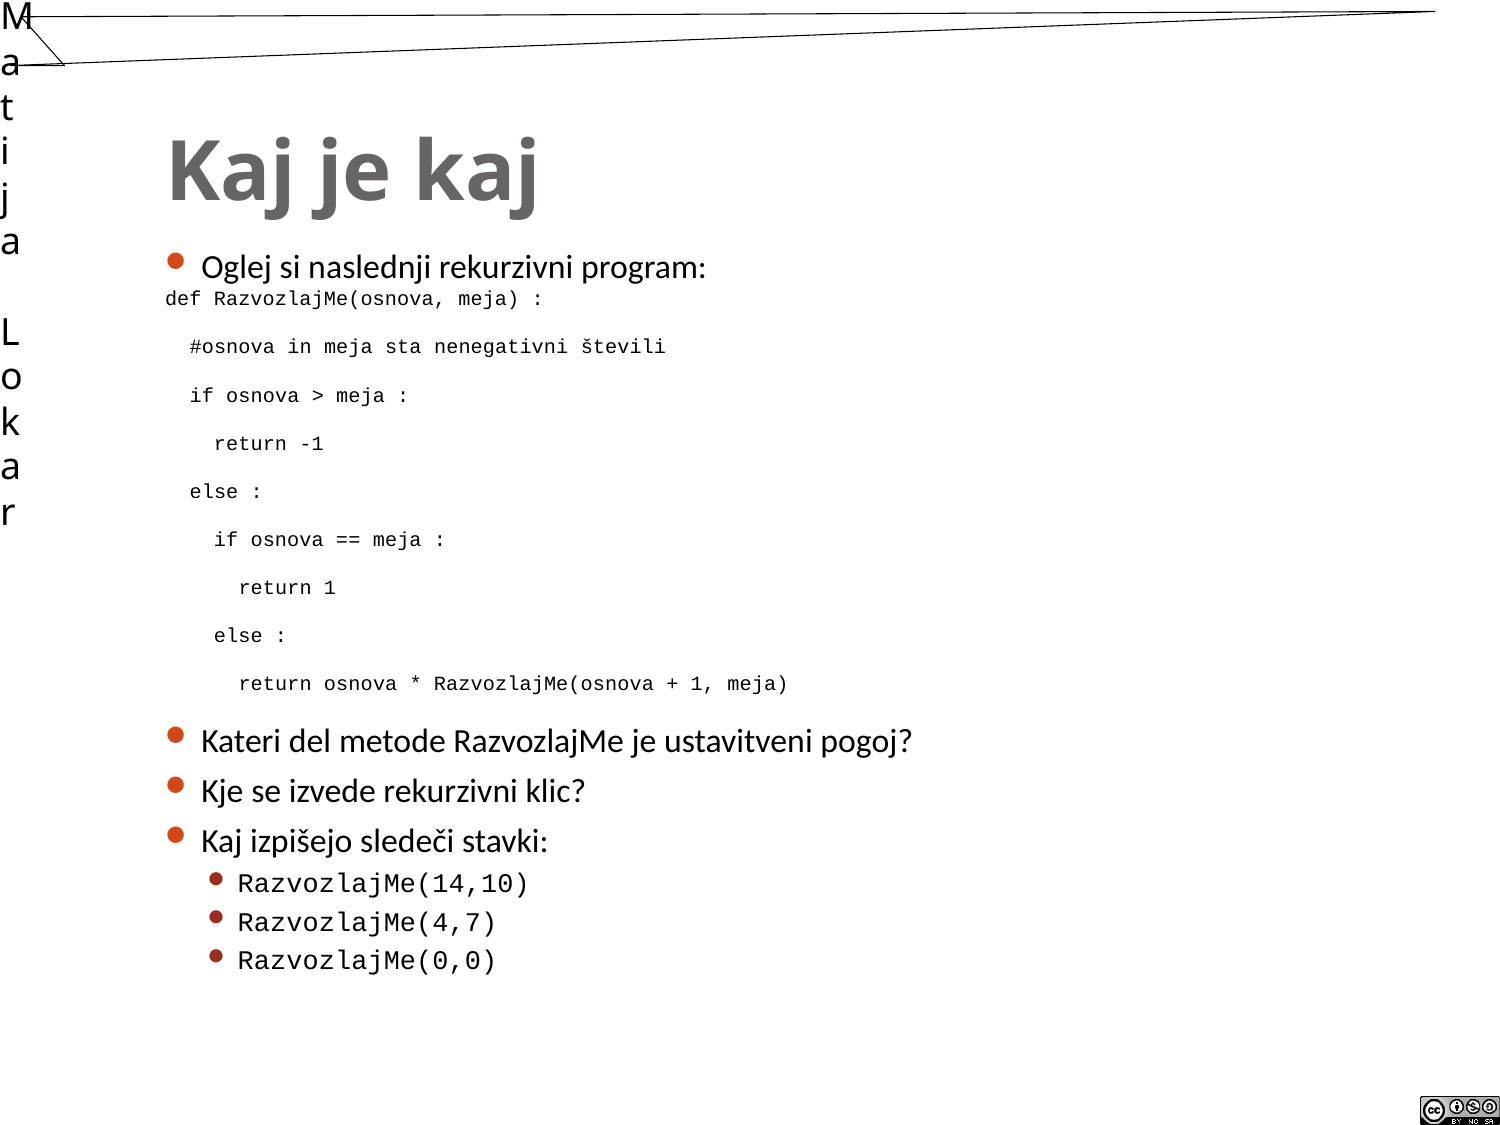

Matija Lokar
# Kaj je kaj
Oglej si naslednji rekurzivni program:
def RazvozlajMe(osnova, meja) :
 #osnova in meja sta nenegativni števili
 if osnova > meja :
 return -1
 else :
 if osnova == meja :
 return 1
 else :
 return osnova * RazvozlajMe(osnova + 1, meja)
Kateri del metode RazvozlajMe je ustavitveni pogoj?
Kje se izvede rekurzivni klic?
Kaj izpišejo sledeči stavki:
RazvozlajMe(14,10)
RazvozlajMe(4,7)
RazvozlajMe(0,0)